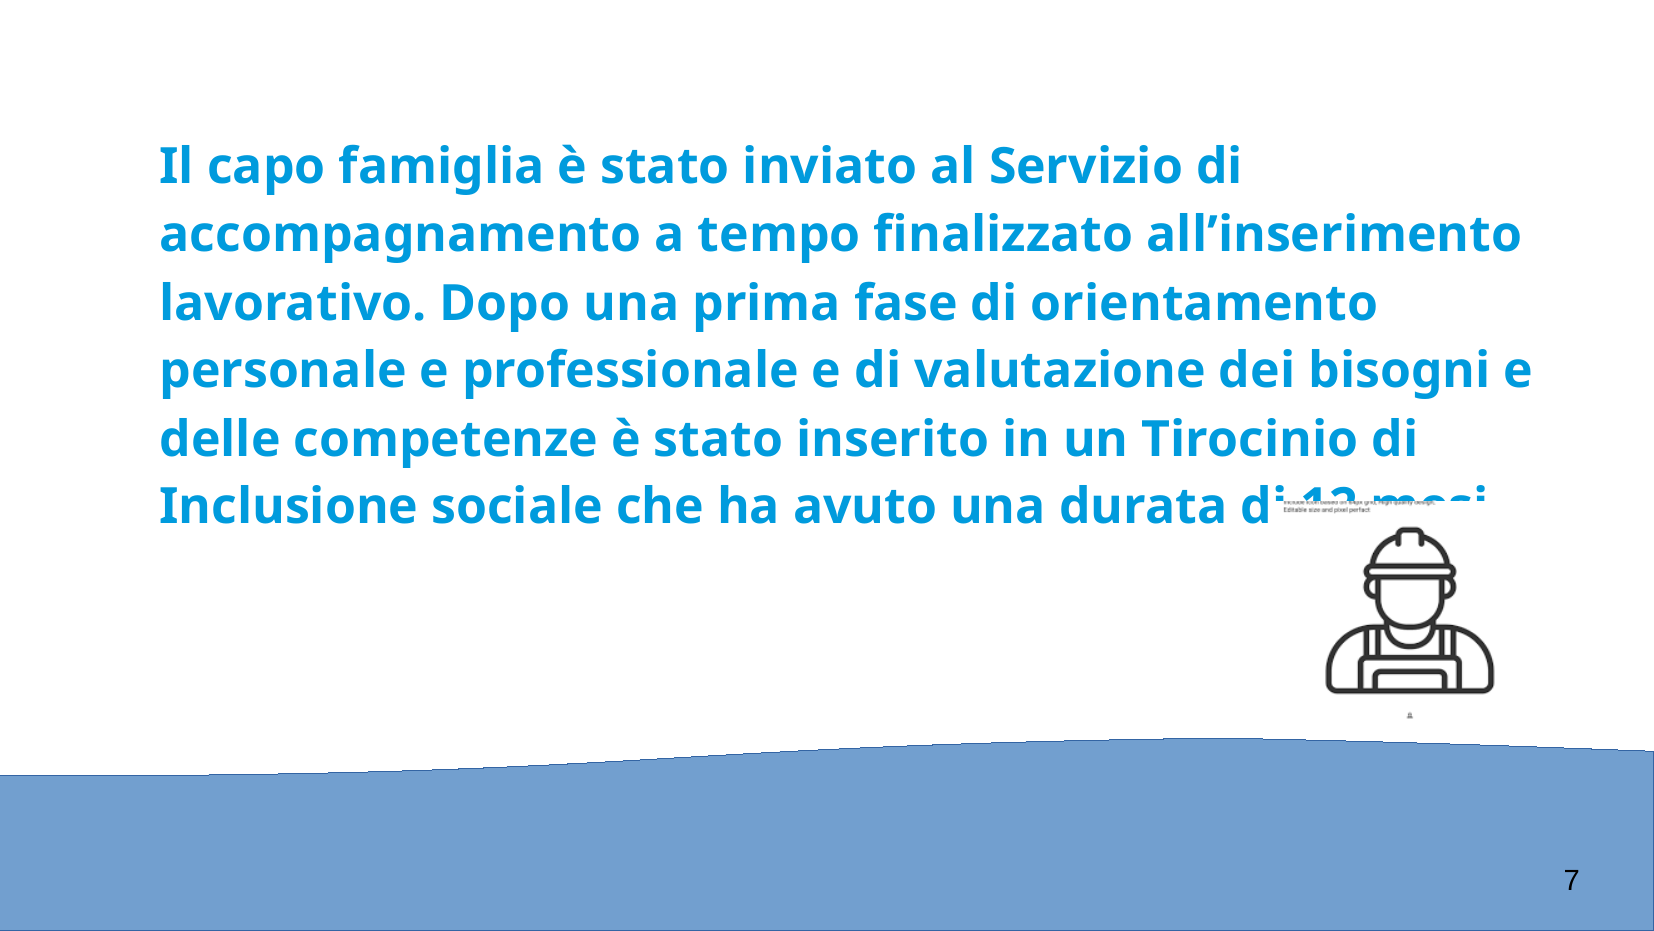

# Il capo famiglia è stato inviato al Servizio di accompagnamento a tempo finalizzato all’inserimento lavorativo. Dopo una prima fase di orientamento personale e professionale e di valutazione dei bisogni e delle competenze è stato inserito in un Tirocinio di Inclusione sociale che ha avuto una durata di 12 mesi.